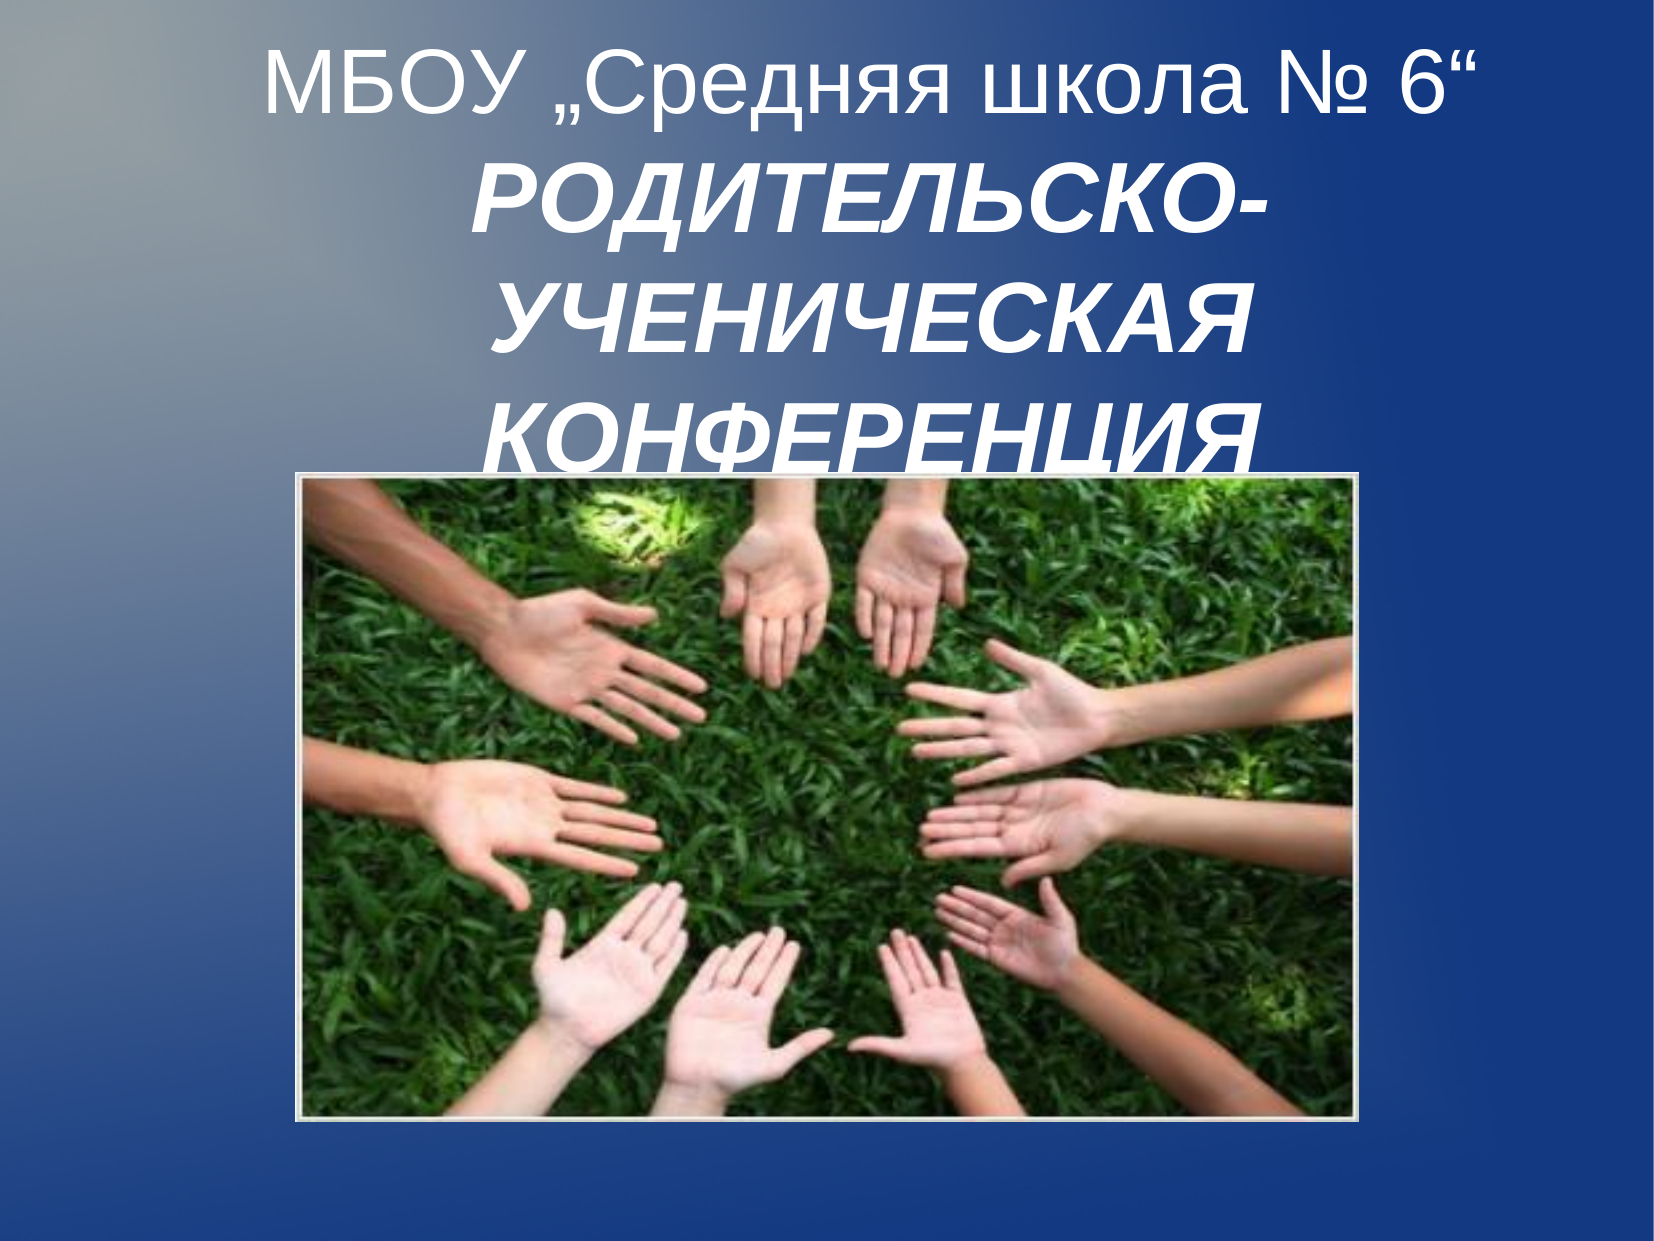

# МБОУ „Средняя школа № 6“ РОДИТЕЛЬСКО-УЧЕНИЧЕСКАЯ КОНФЕРЕНЦИЯ